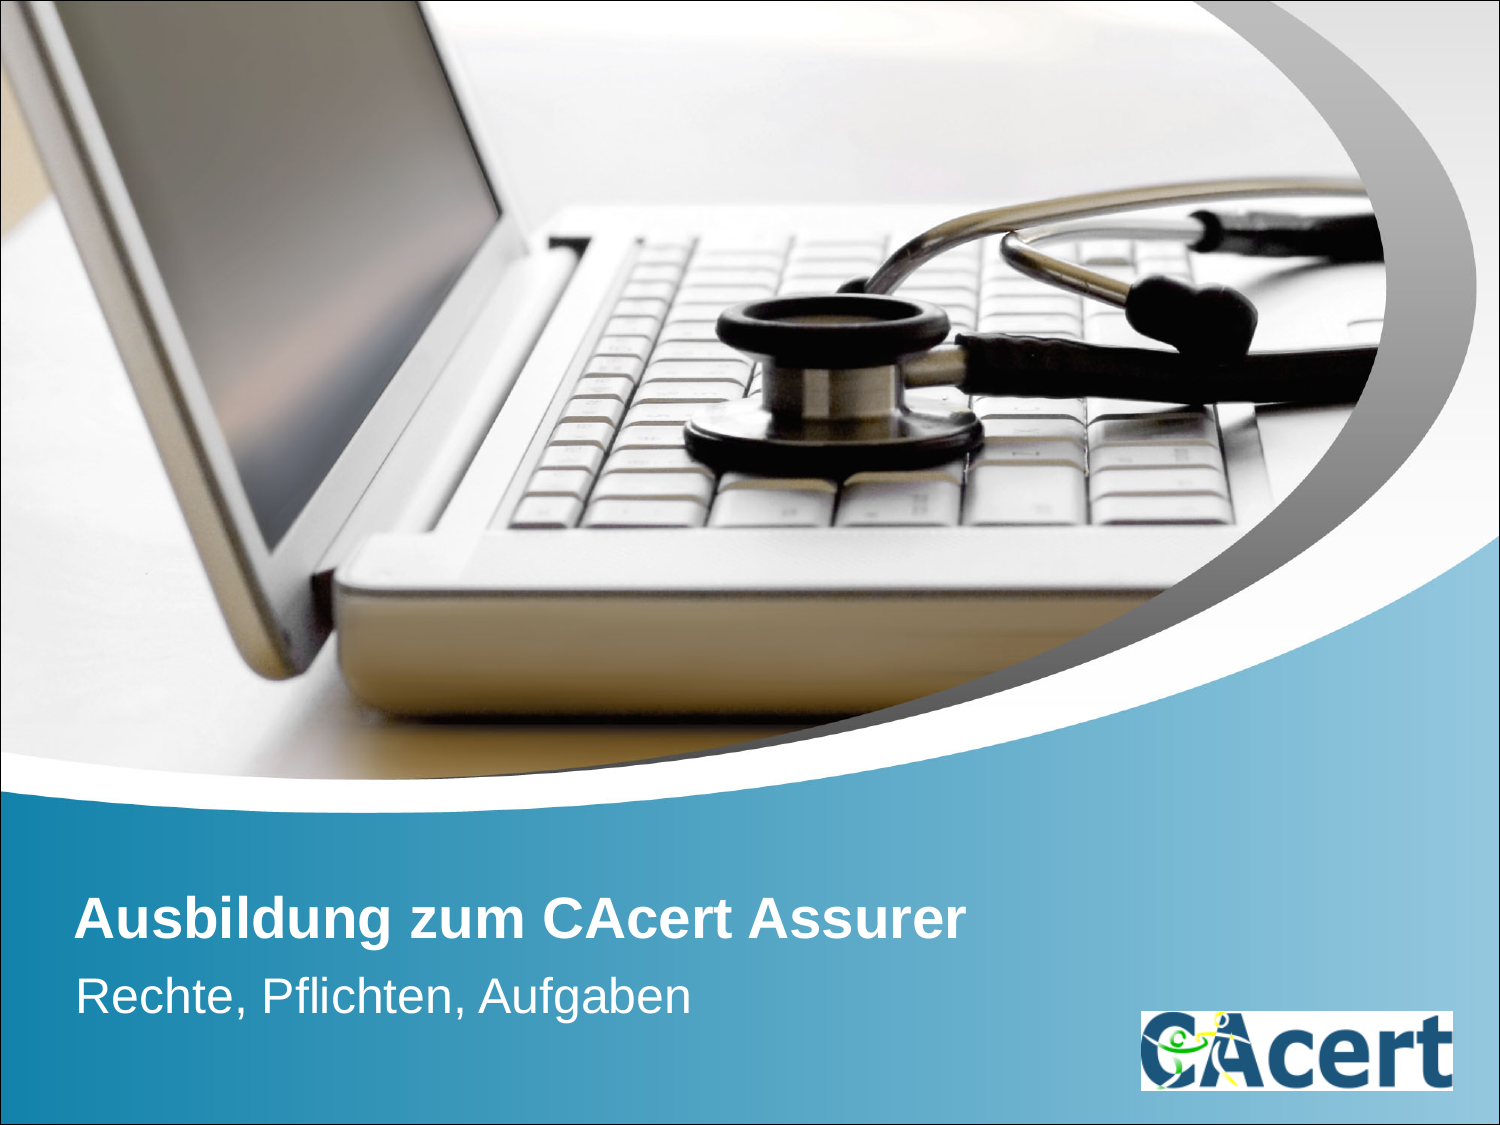

# Ausbildung zum CAcert Assurer
Rechte, Pflichten, Aufgaben